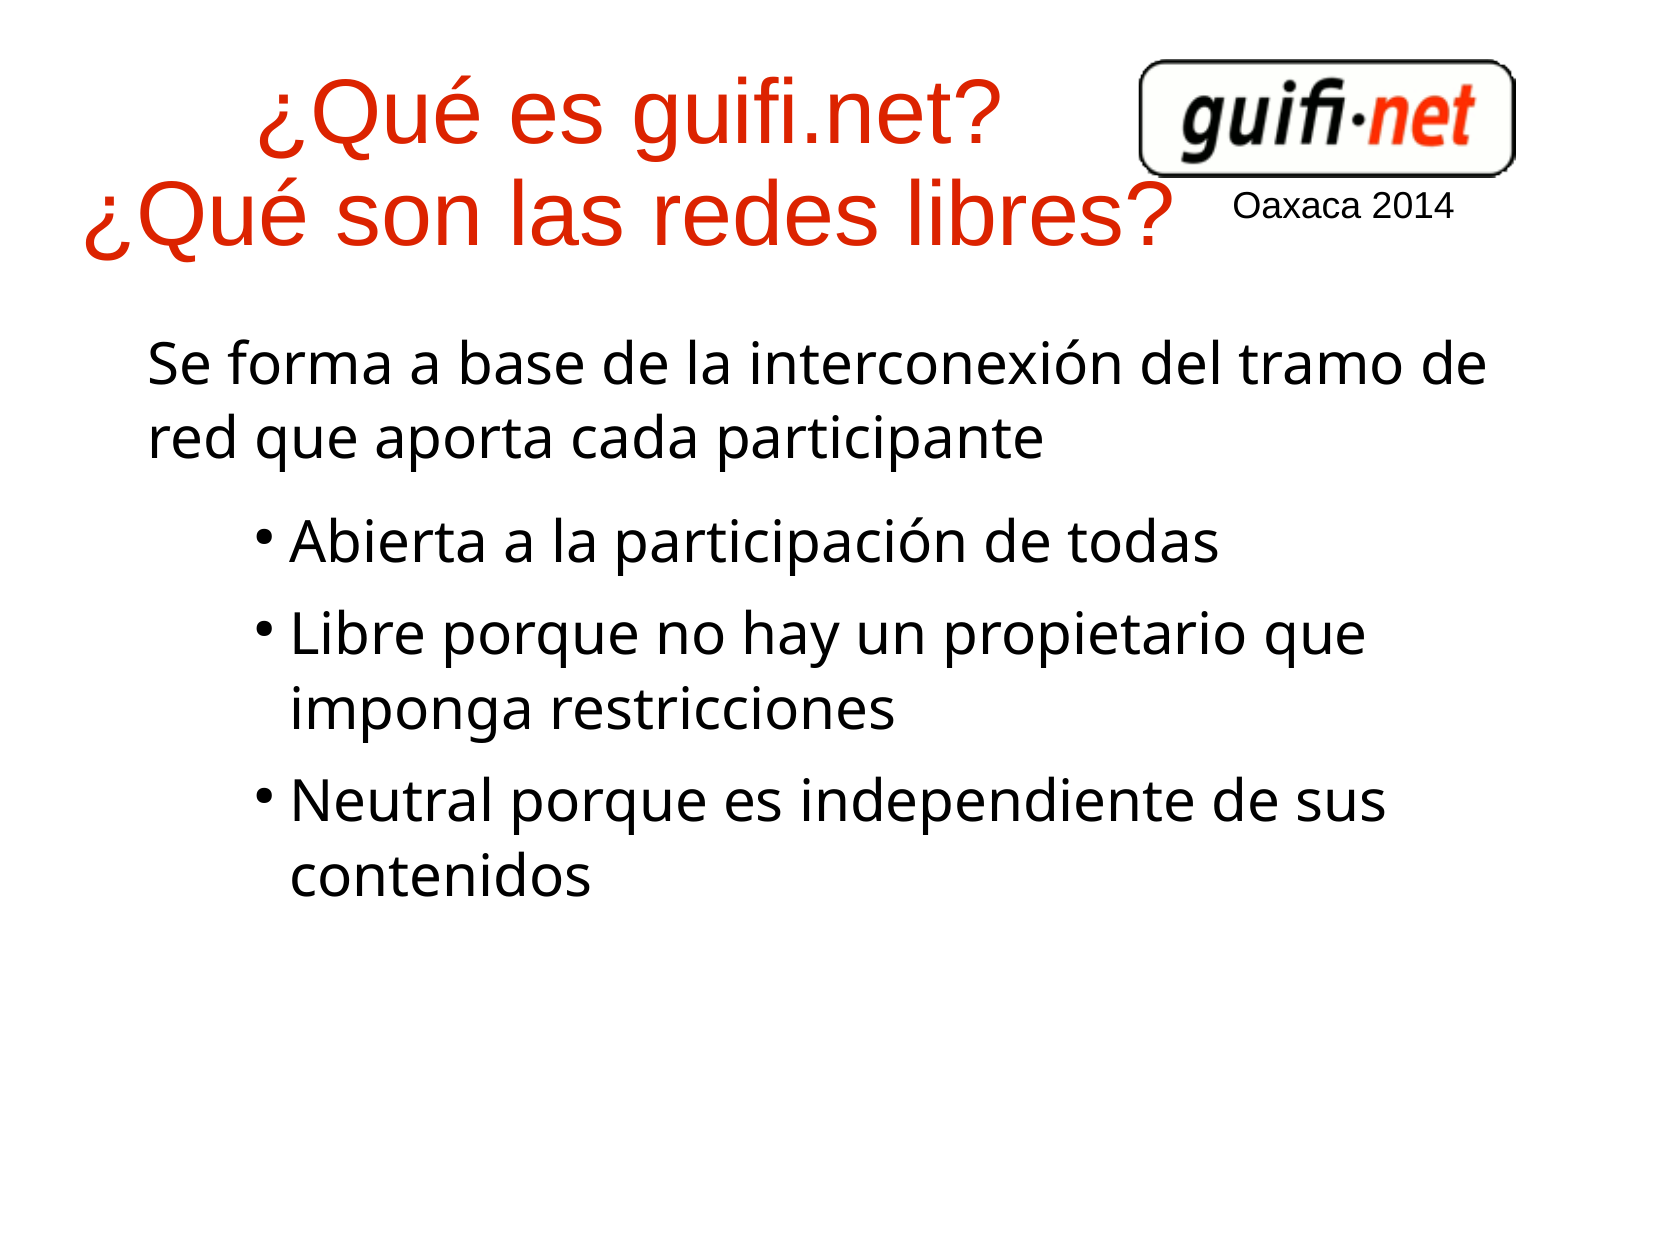

# ¿Qué es guifi.net? ¿Qué son las redes libres?
Oaxaca 2014
Se forma a base de la interconexión del tramo de red que aporta cada participante
Abierta a la participación de todas
Libre porque no hay un propietario que imponga restricciones
Neutral porque es independiente de sus contenidos